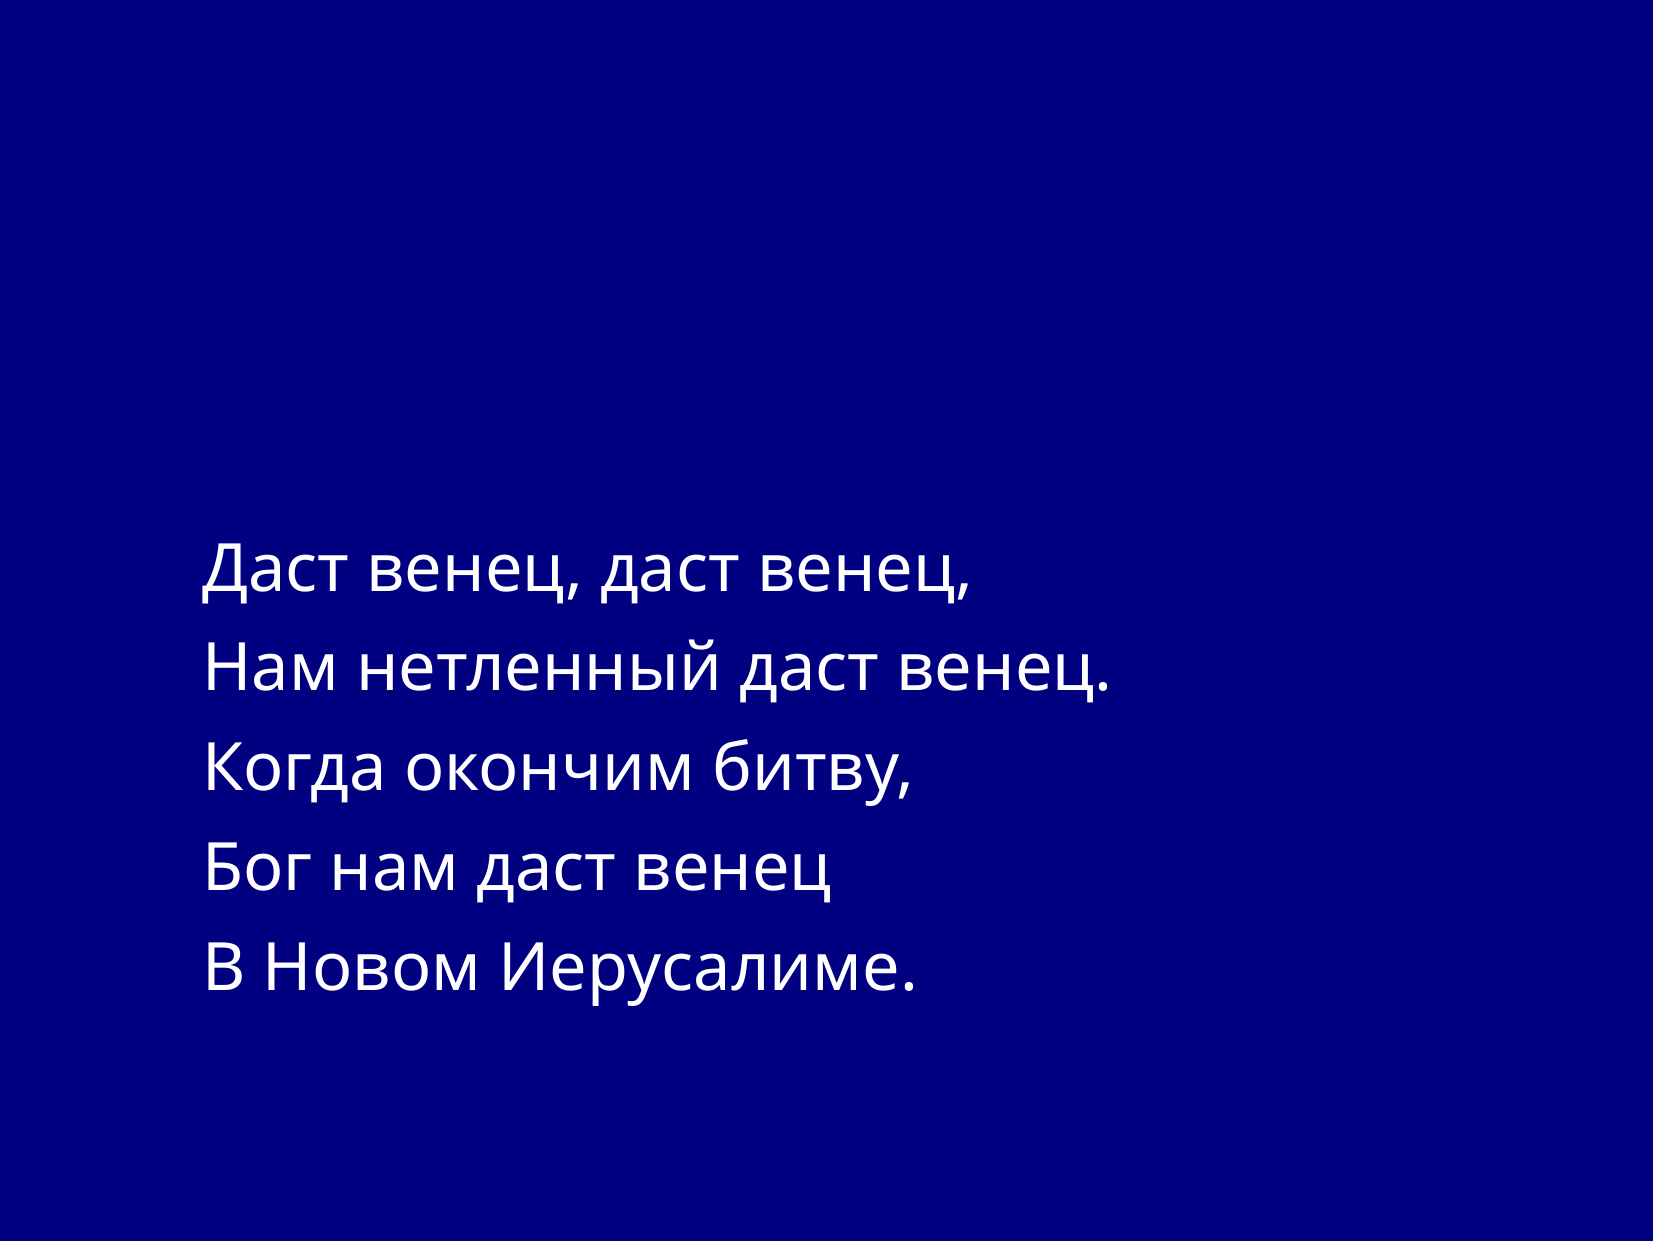

Даст венец, даст венец,
	Нам нетленный даст венец.
	Когда окончим битву,
	Бог нам даст венец
	В Новом Иерусалиме.